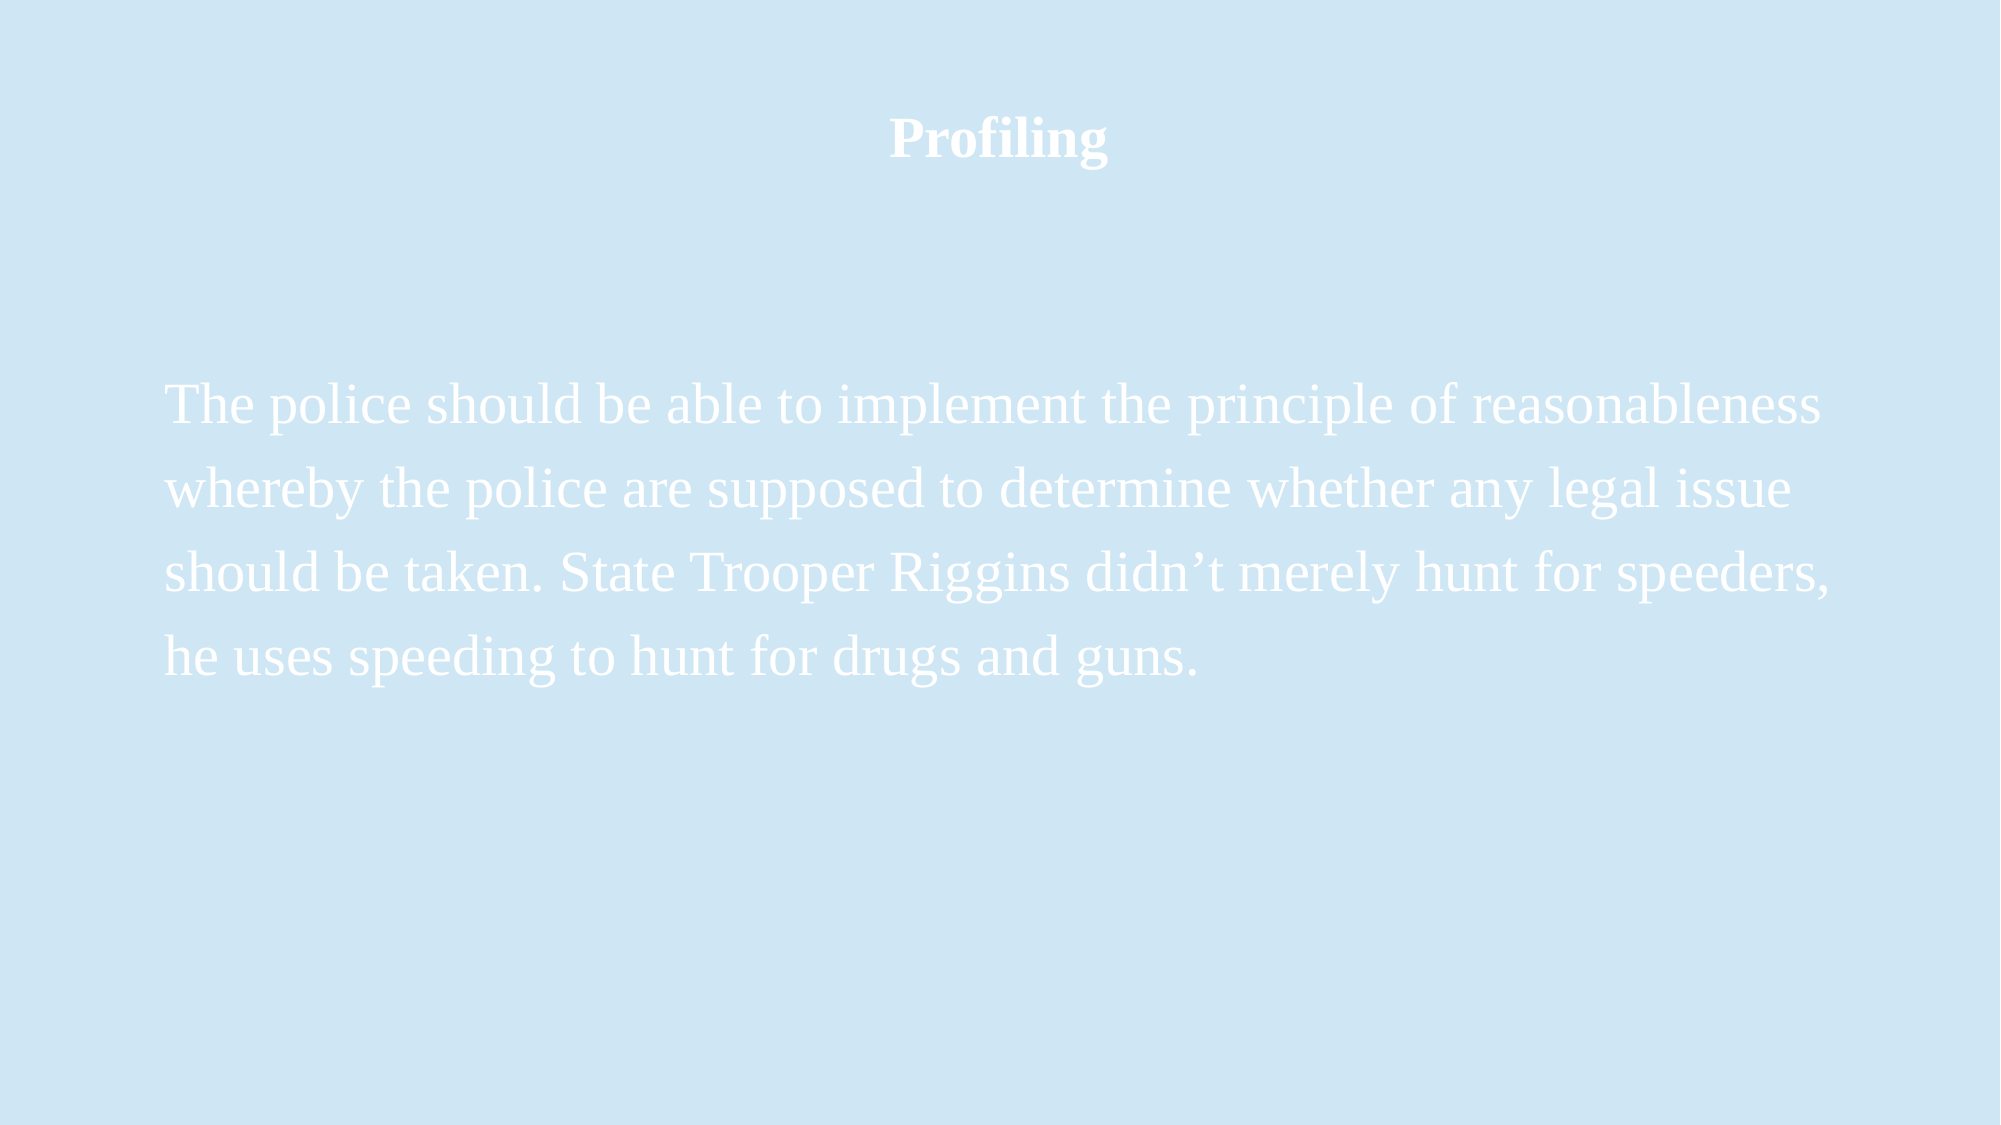

# Profiling
The police should be able to implement the principle of reasonableness whereby the police are supposed to determine whether any legal issue should be taken. State Trooper Riggins didn’t merely hunt for speeders, he uses speeding to hunt for drugs and guns.